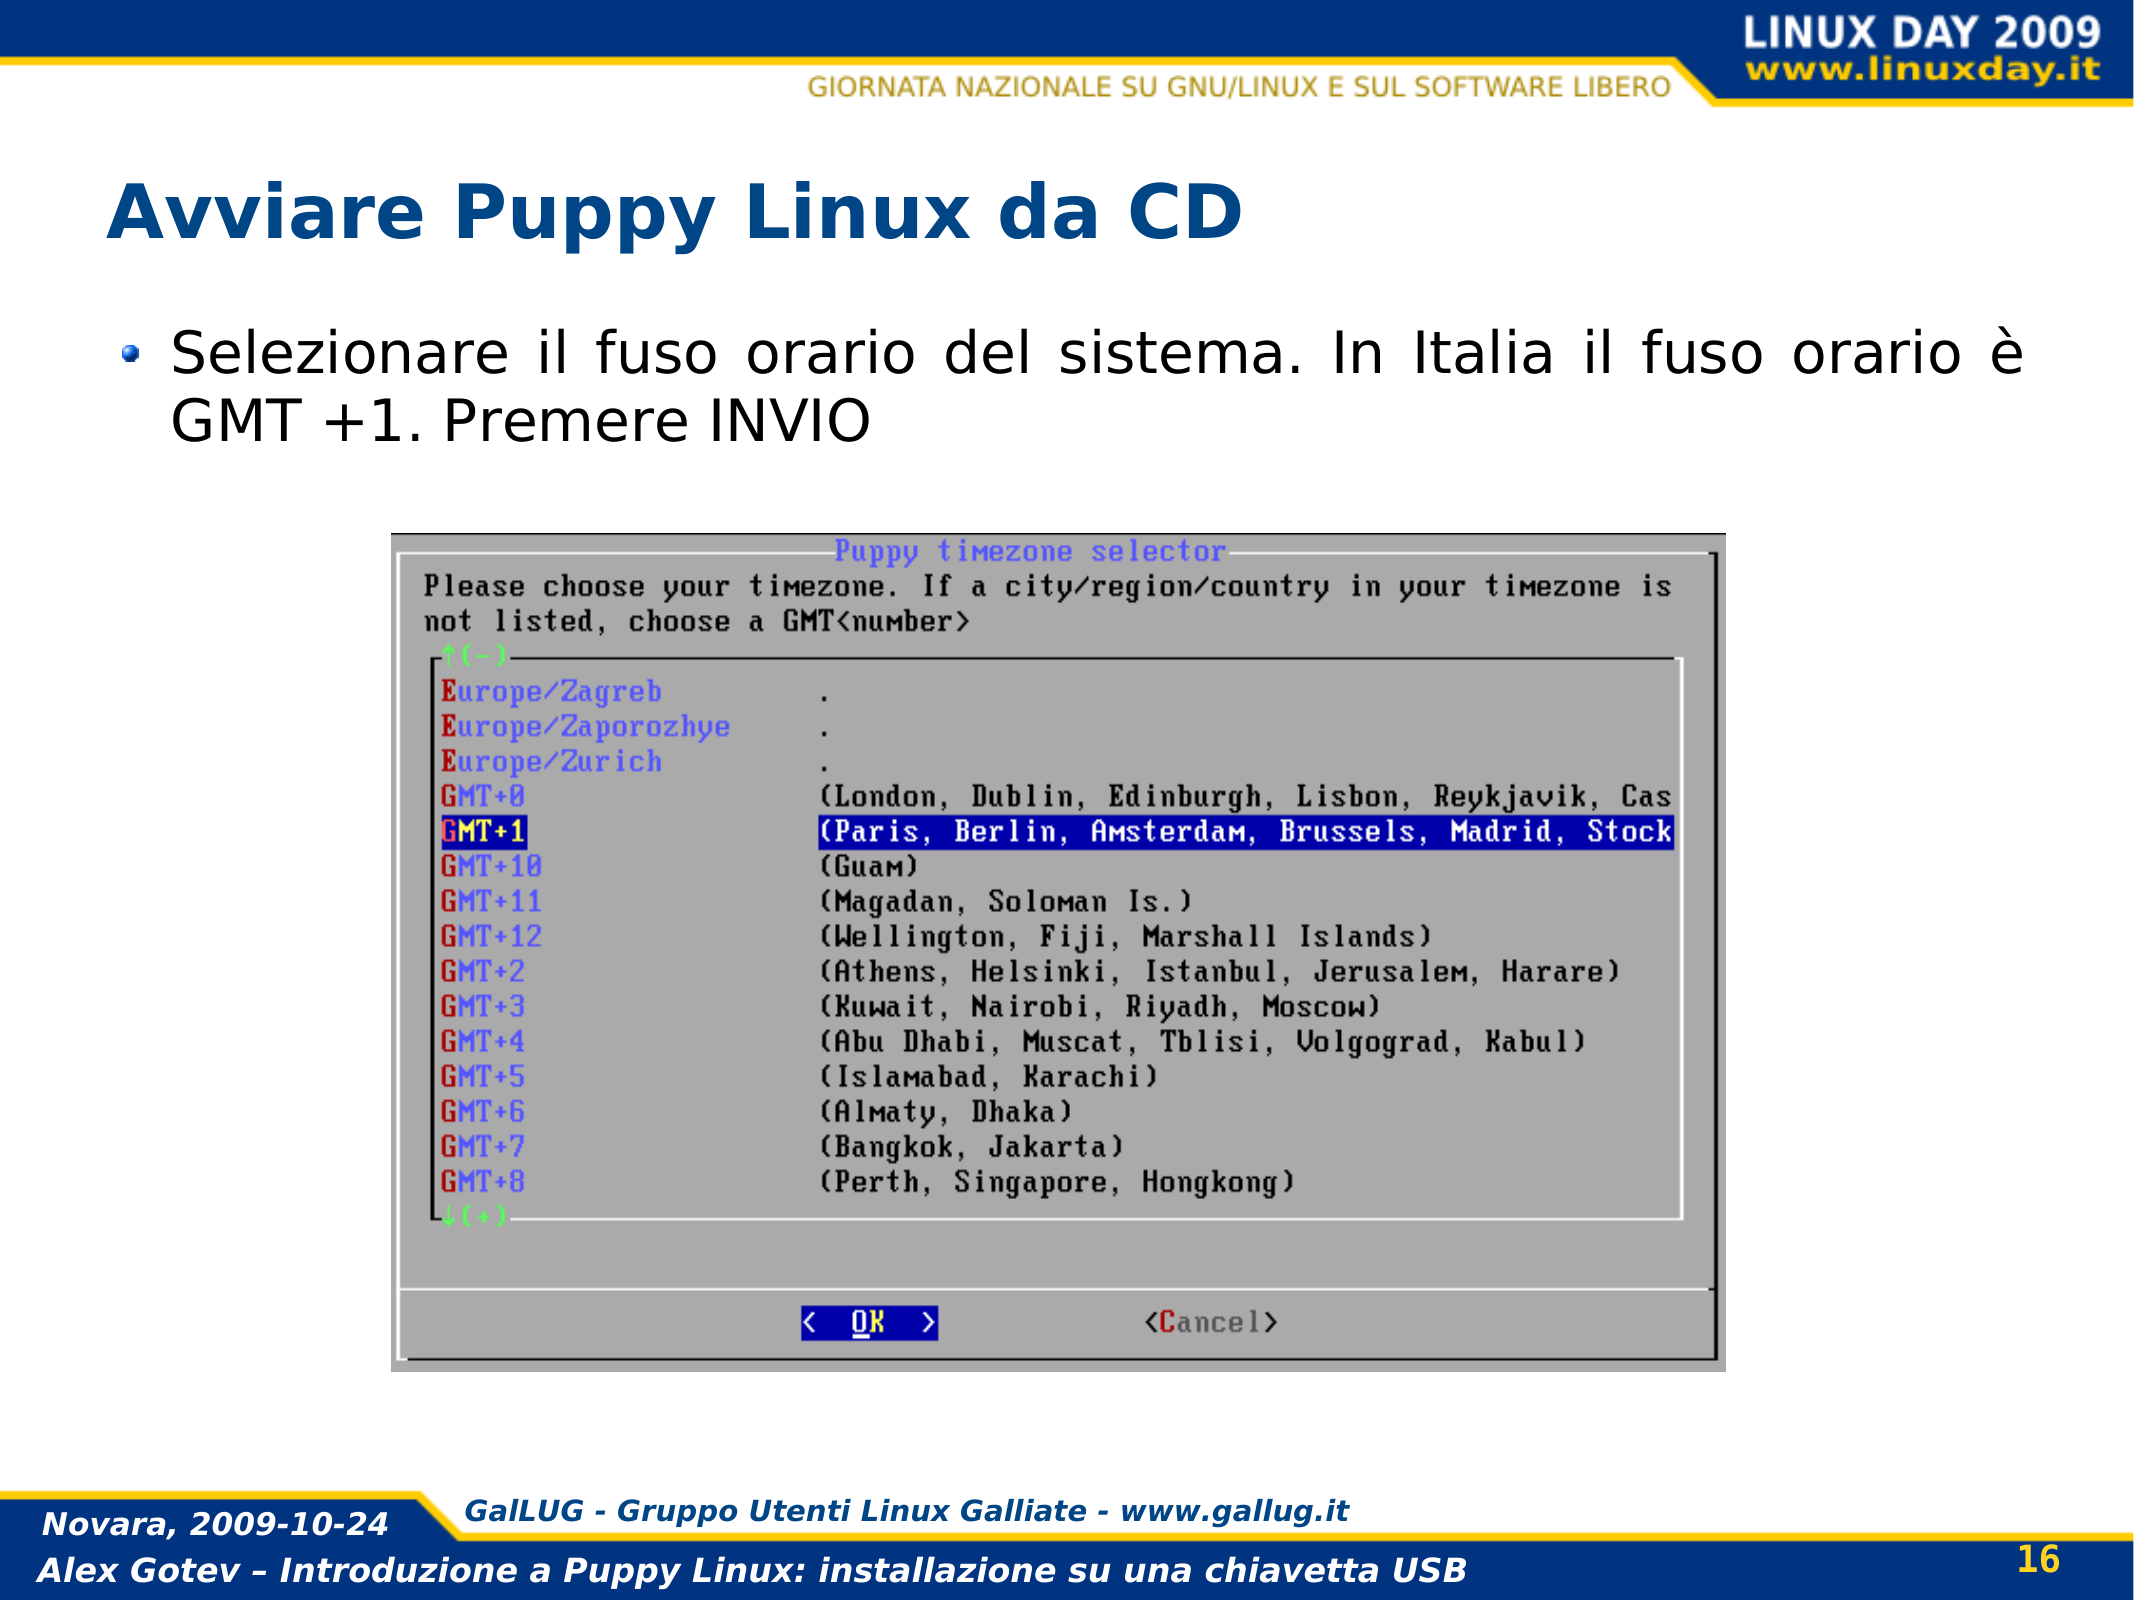

# Avviare Puppy Linux da CD
Selezionare il fuso orario del sistema. In Italia il fuso orario è GMT +1. Premere INVIO